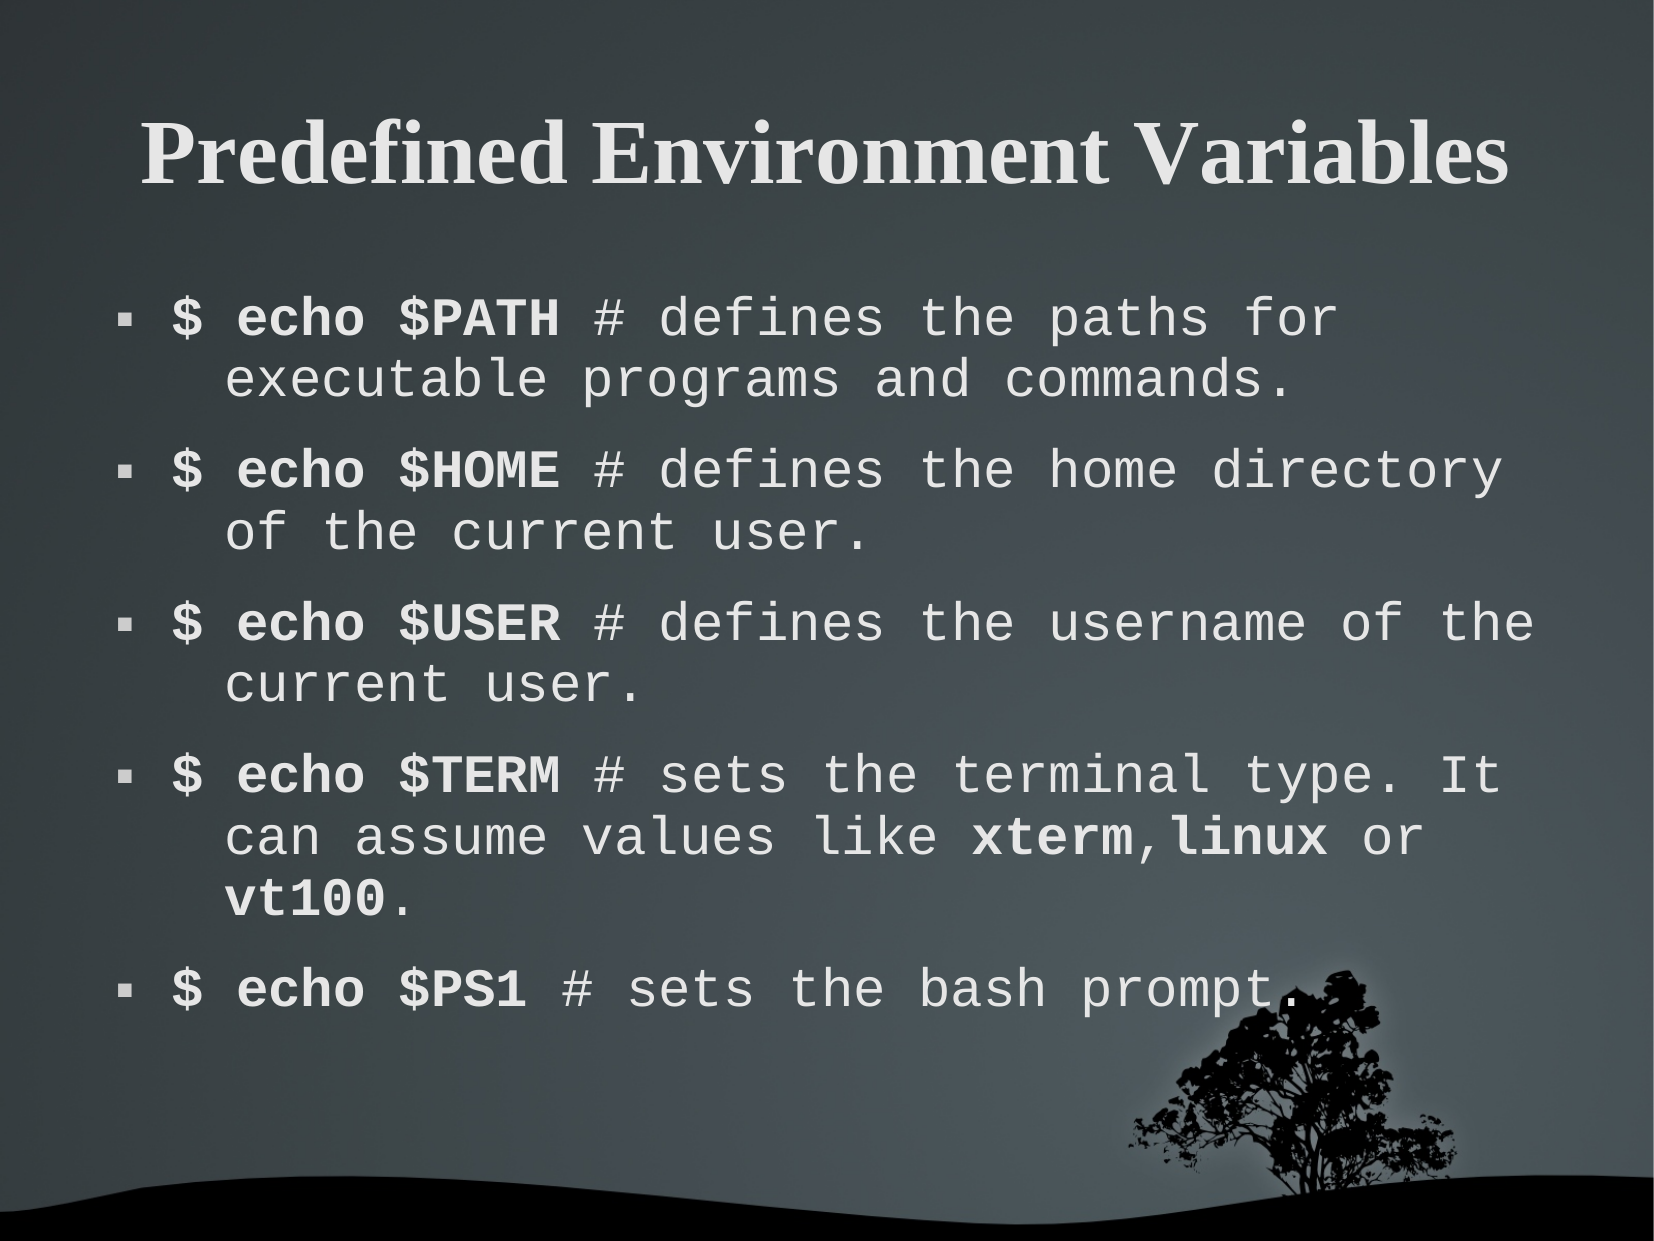

# Predefined Environment Variables
$ echo $PATH # defines the paths for executable programs and commands.
$ echo $HOME # defines the home directory of the current user.
$ echo $USER # defines the username of the current user.
$ echo $TERM # sets the terminal type. It can assume values like xterm,linux or vt100.
$ echo $PS1 # sets the bash prompt.